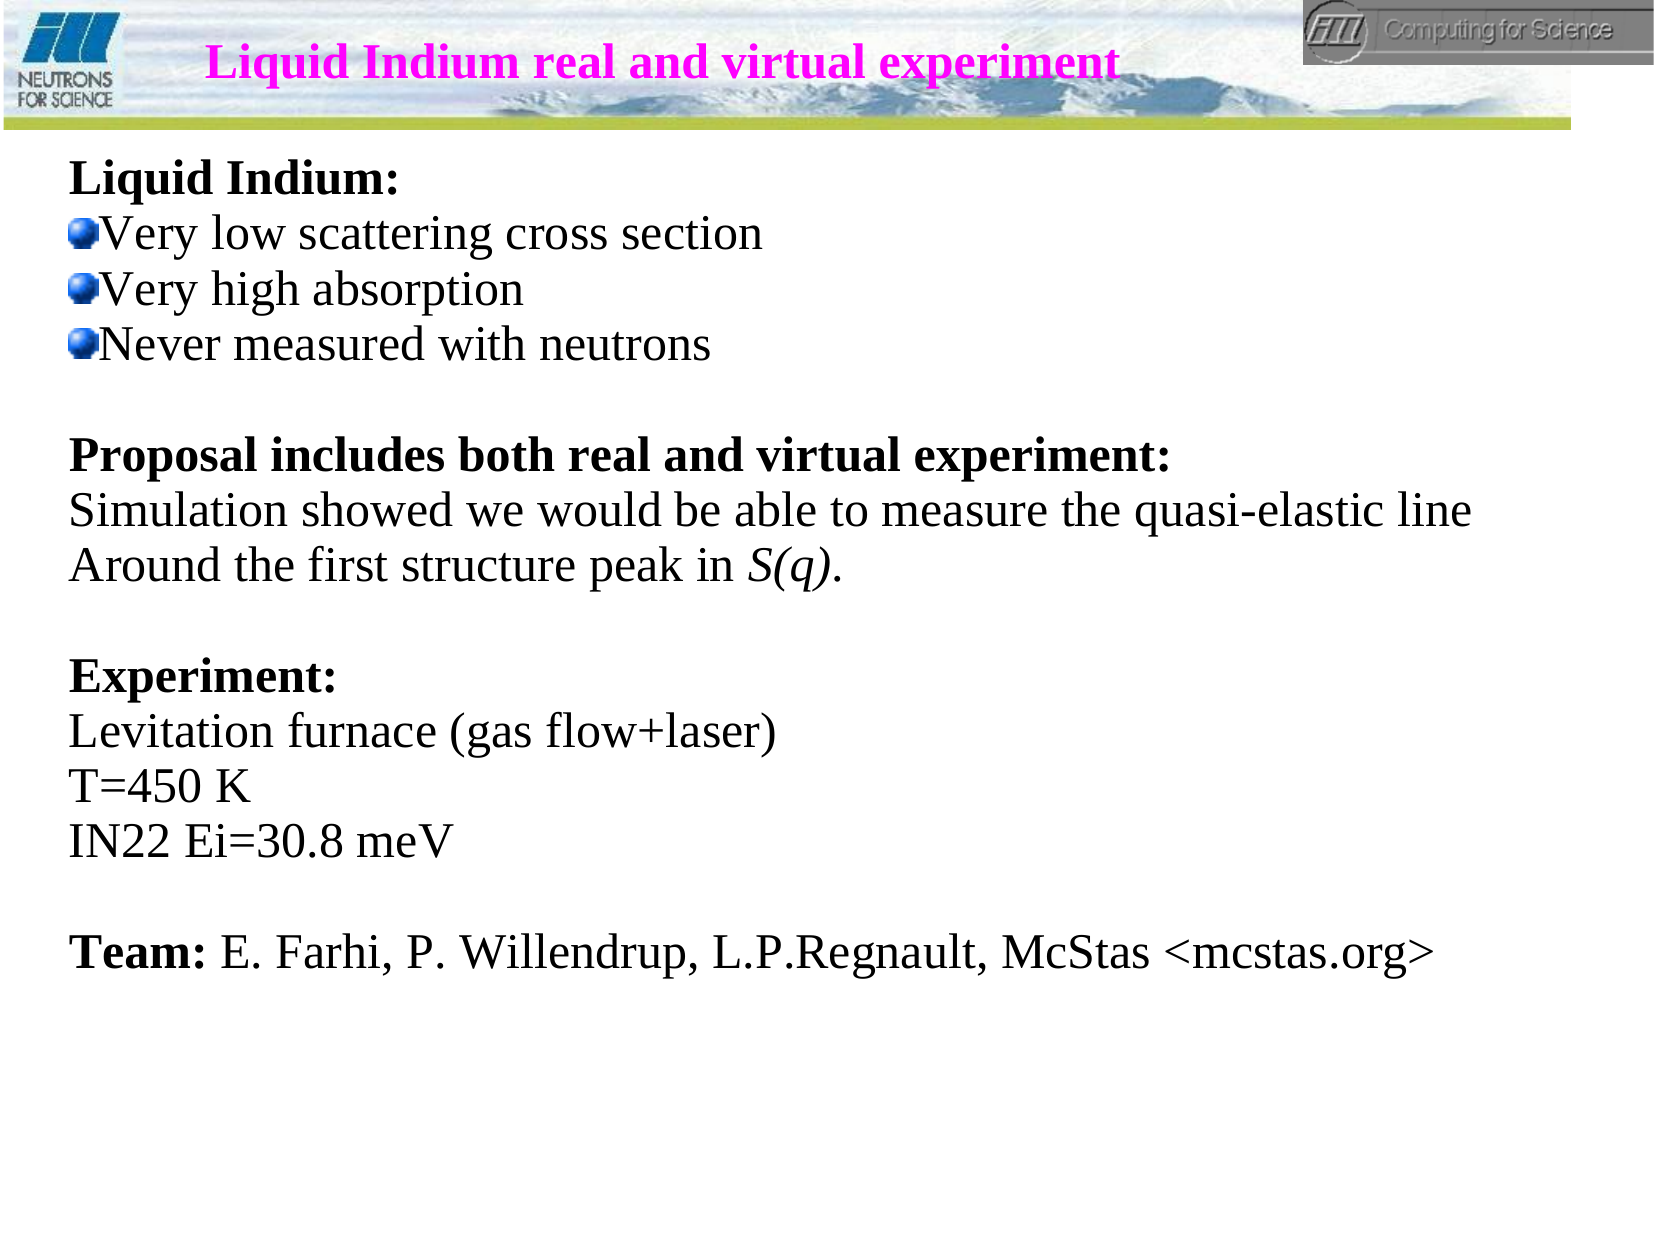

Liquid Indium real and virtual experiment
Liquid Indium:
Very low scattering cross section
Very high absorption
Never measured with neutrons
Proposal includes both real and virtual experiment:
Simulation showed we would be able to measure the quasi-elastic line
Around the first structure peak in S(q).
Experiment:
Levitation furnace (gas flow+laser)
T=450 K
IN22 Ei=30.8 meV
Team: E. Farhi, P. Willendrup, L.P.Regnault, McStas <mcstas.org>